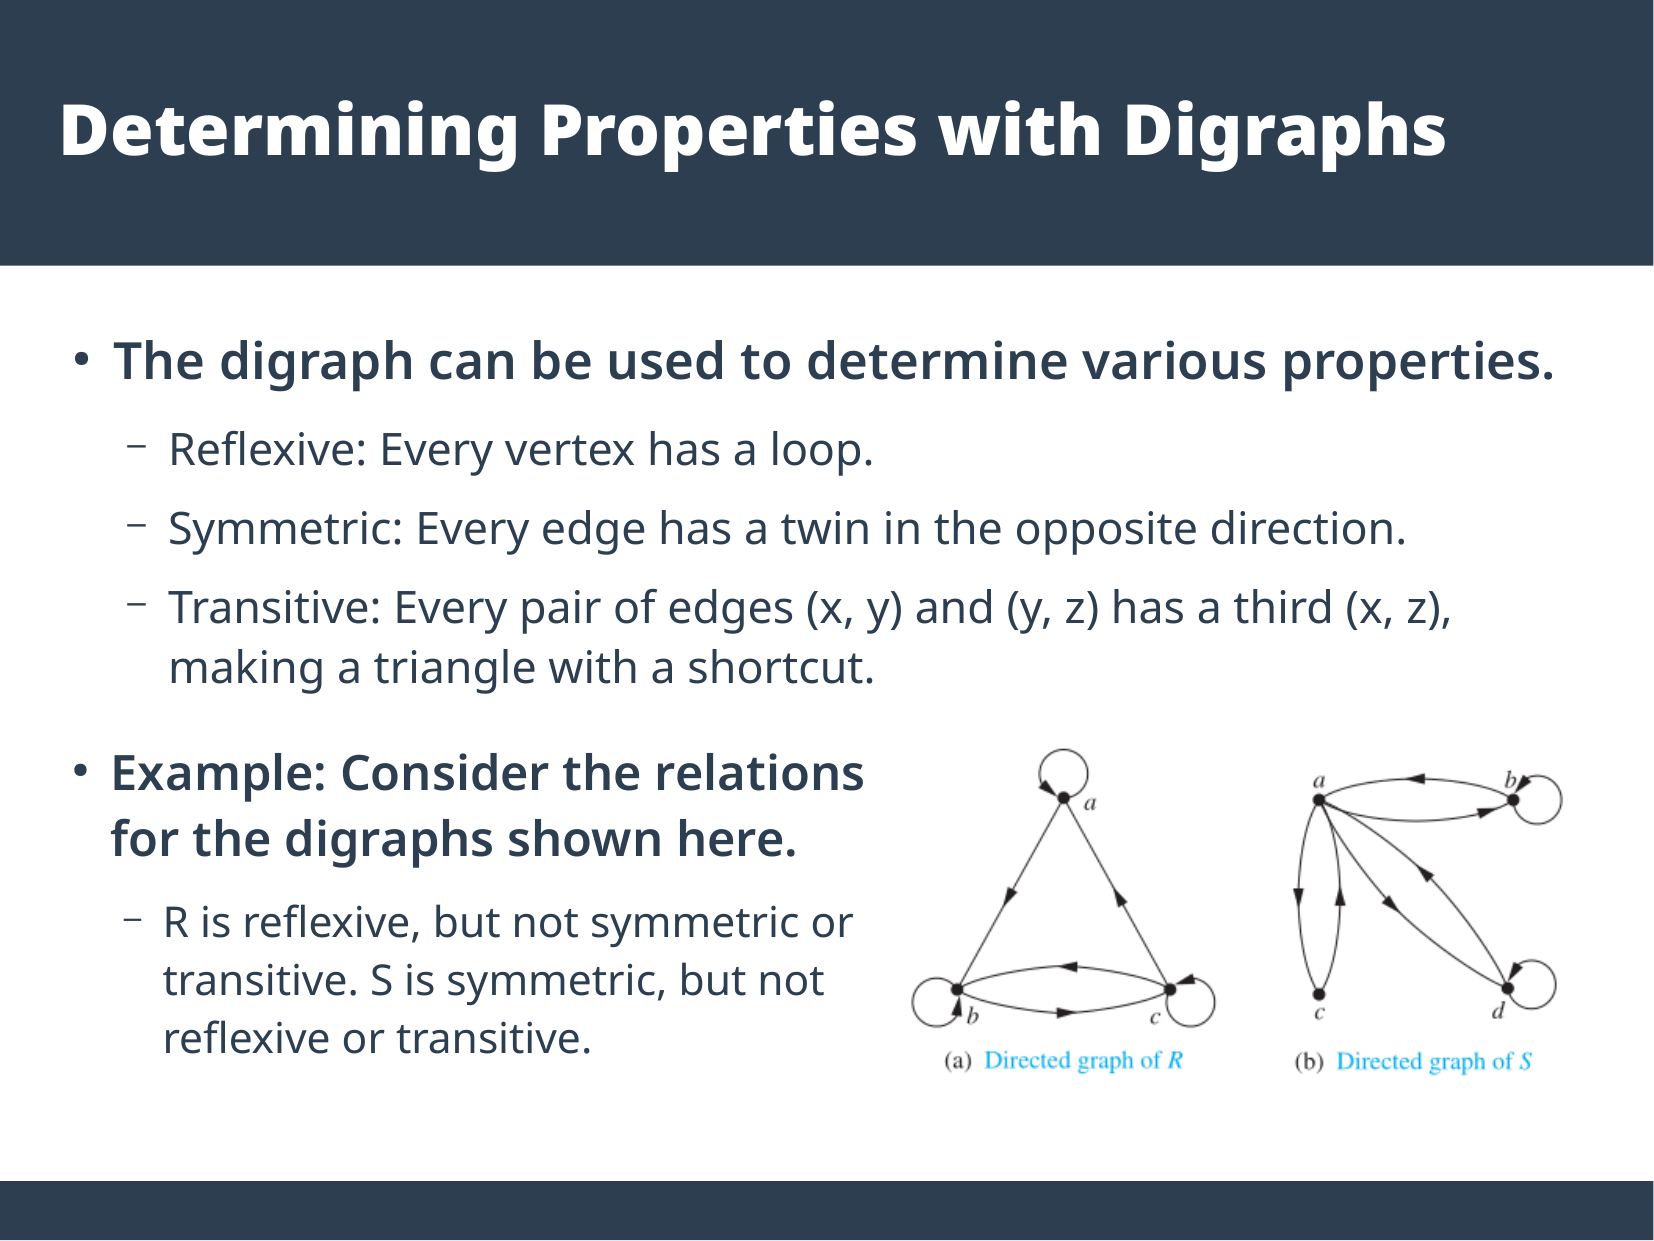

# Determining Properties with Digraphs
The digraph can be used to determine various properties.
Reflexive: Every vertex has a loop.
Symmetric: Every edge has a twin in the opposite direction.
Transitive: Every pair of edges (x, y) and (y, z) has a third (x, z), making a triangle with a shortcut.
Example: Consider the relations for the digraphs shown here.
R is reflexive, but not symmetric or transitive. S is symmetric, but not reflexive or transitive.